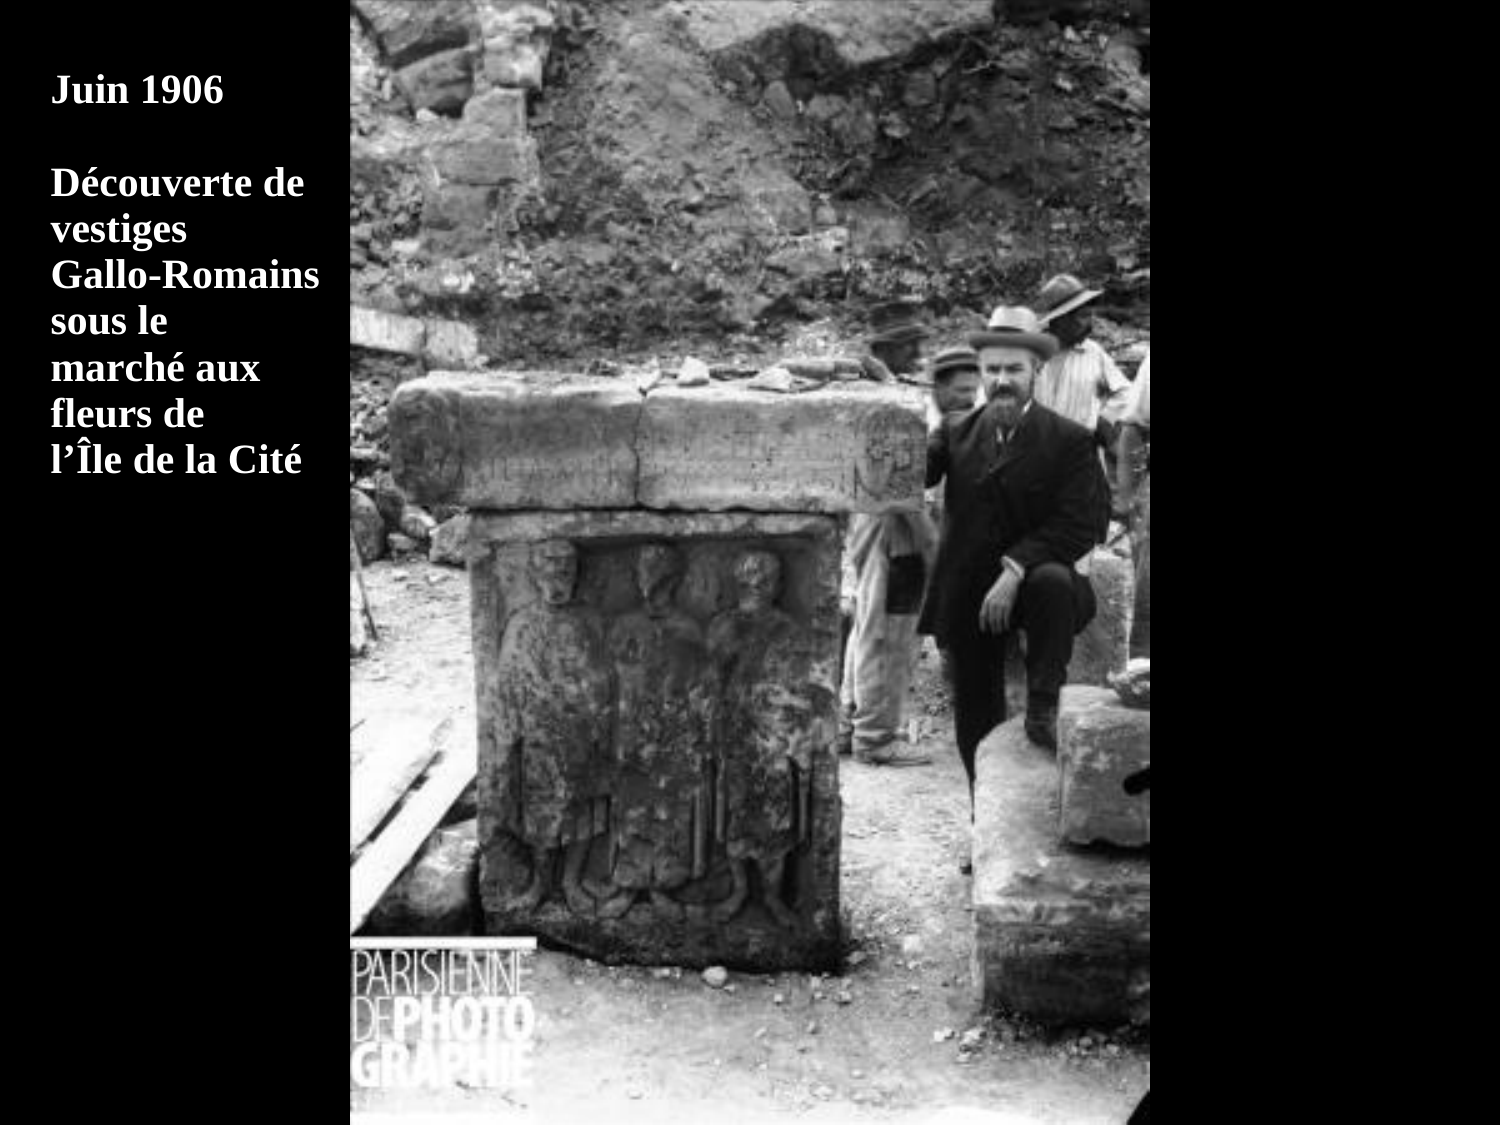

Juin 1906
Découverte de
vestiges
Gallo-Romains
sous le
marché aux
fleurs de
l’Île de la Cité